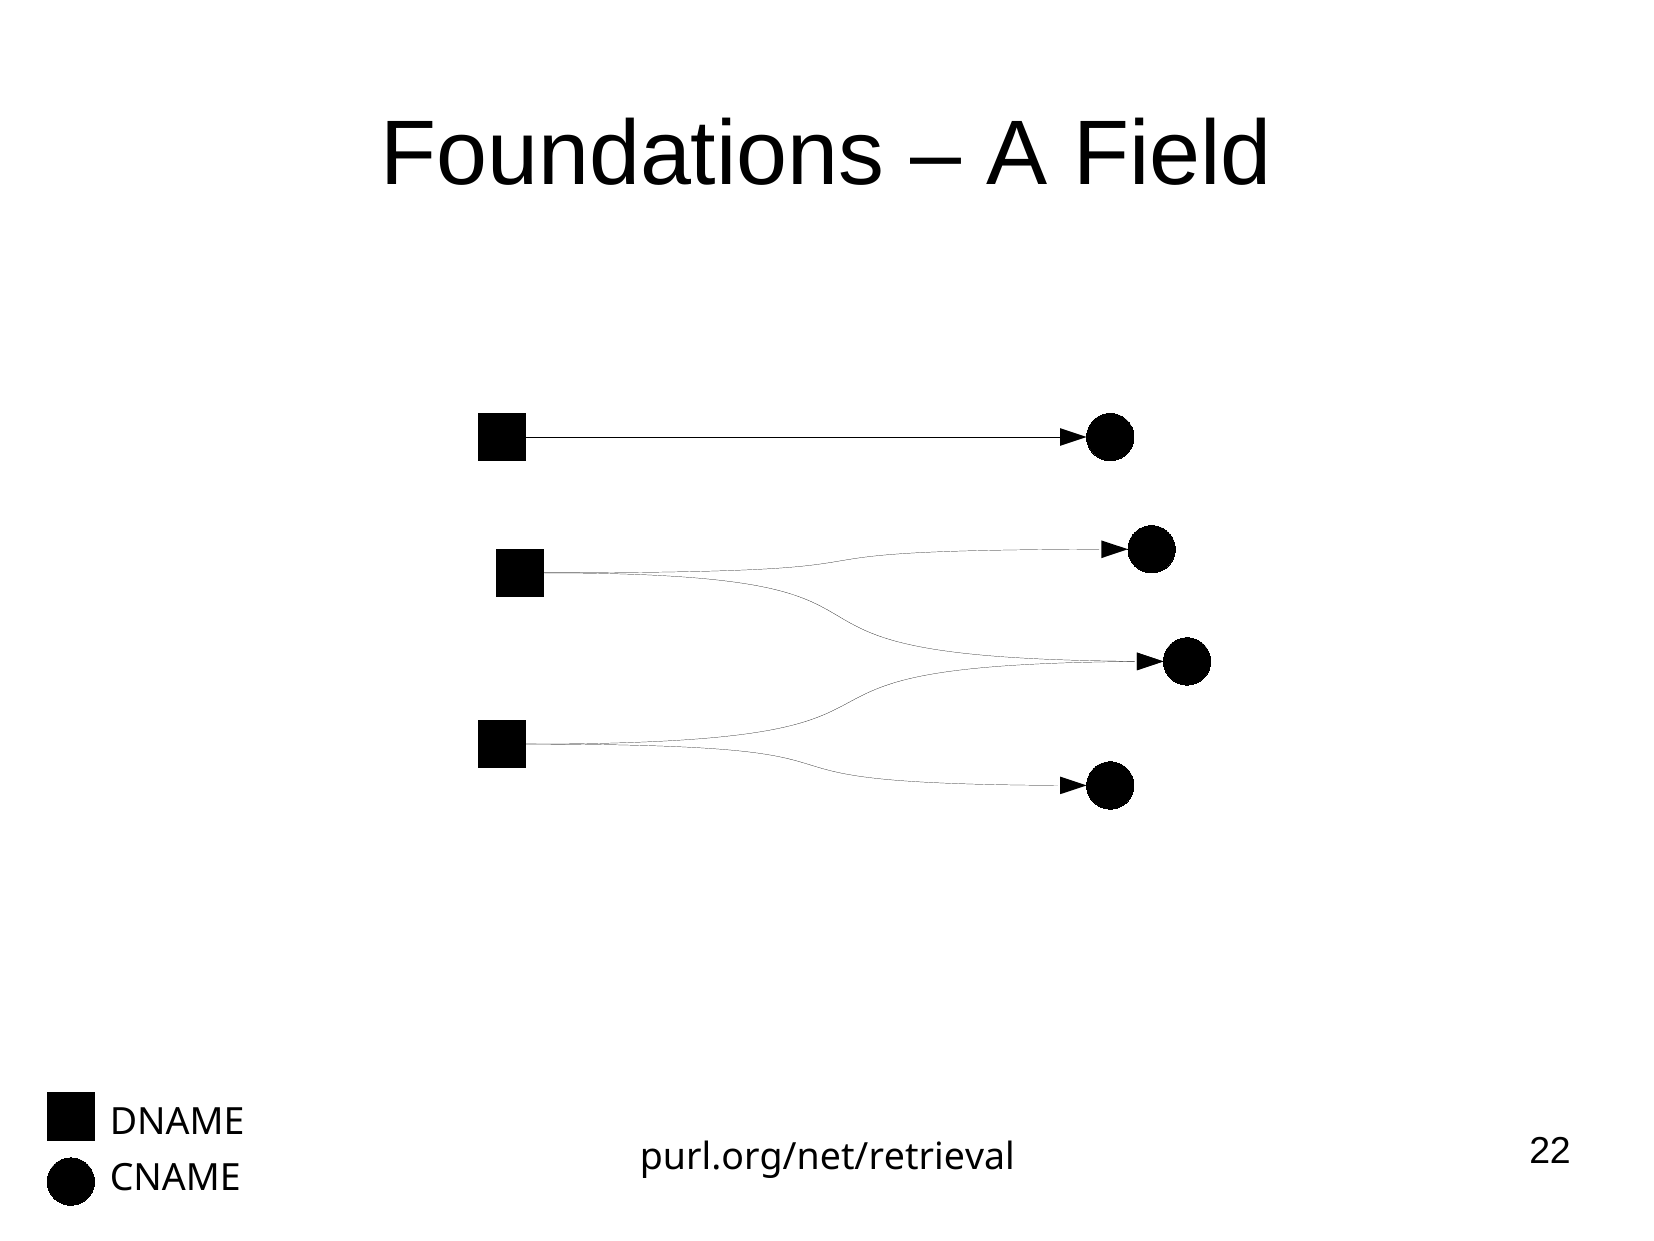

# Foundations – A Field
DNAME
purl.org/net/retrieval
22
CNAME